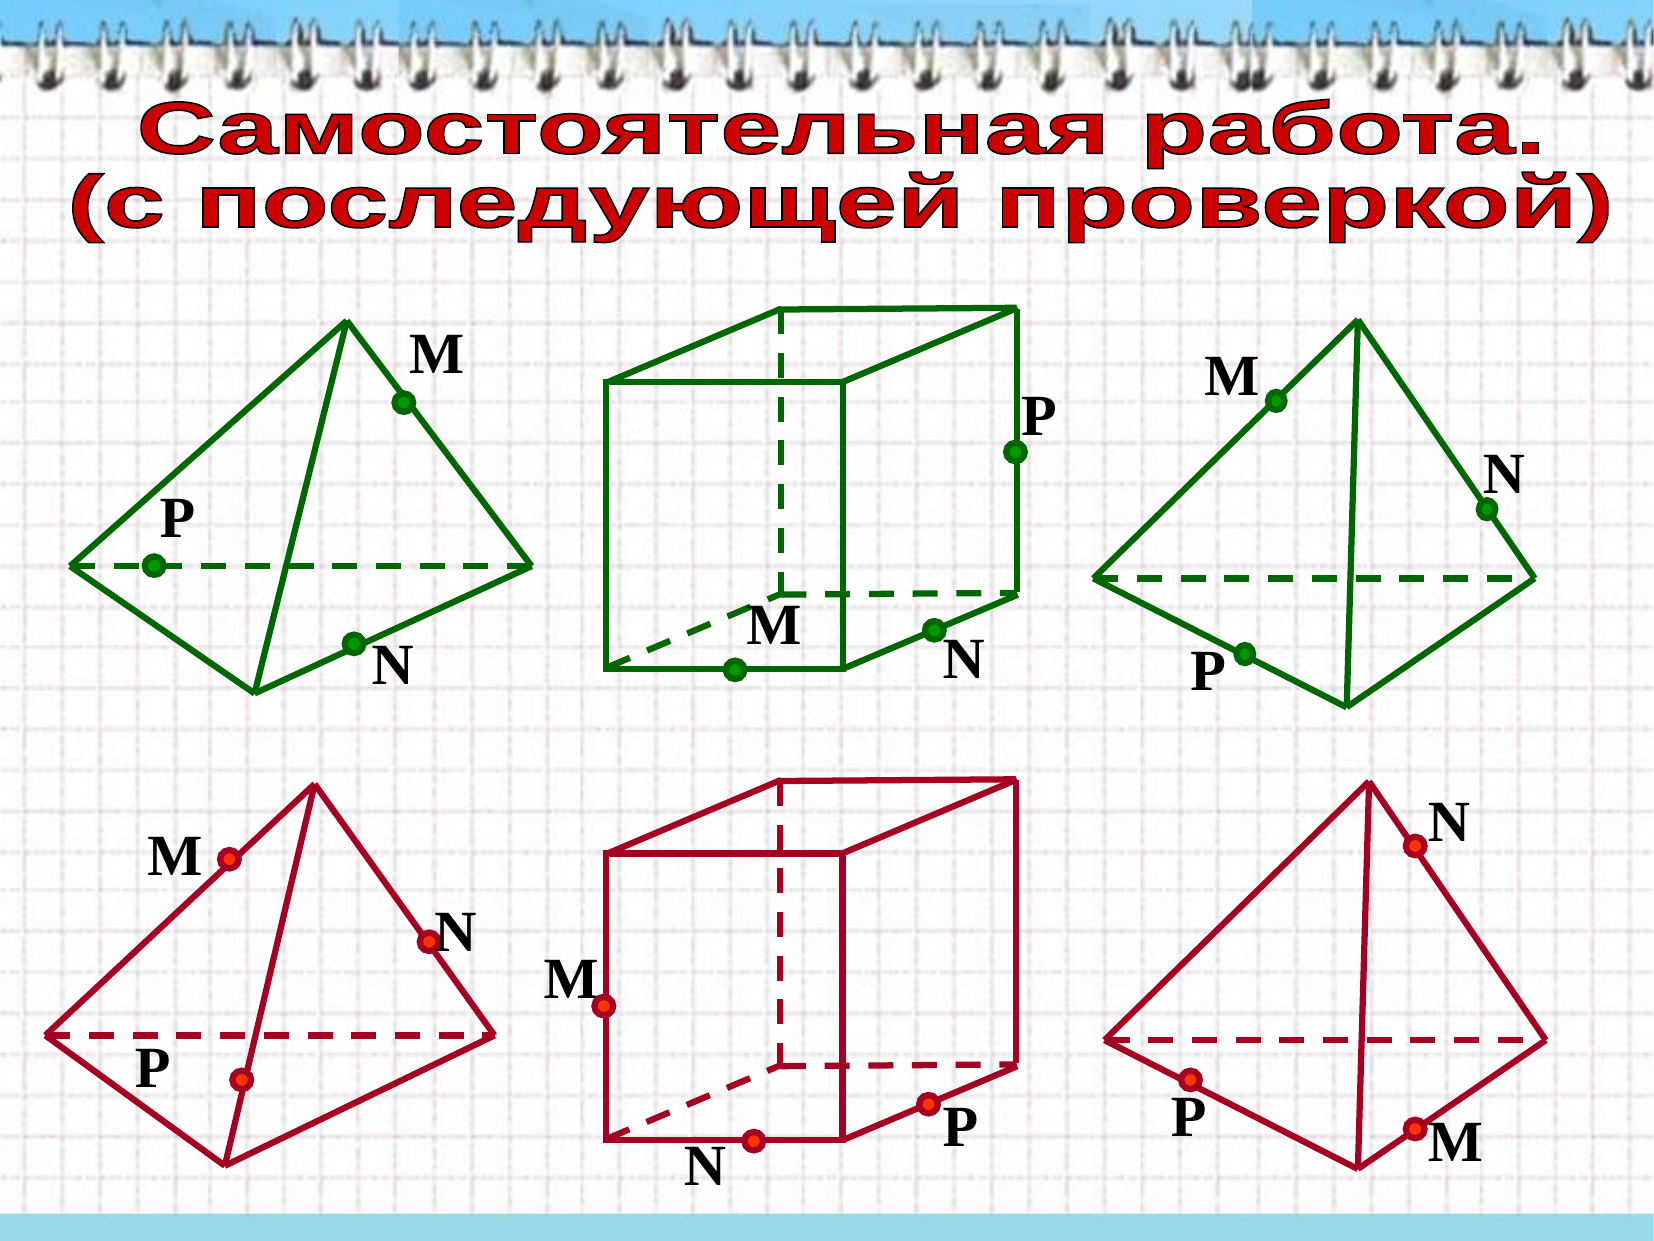

Самостоятельная работа.
(с последующей проверкой)
M
M
P
N
P
M
N
N
P
N
M
N
M
P
P
P
M
N